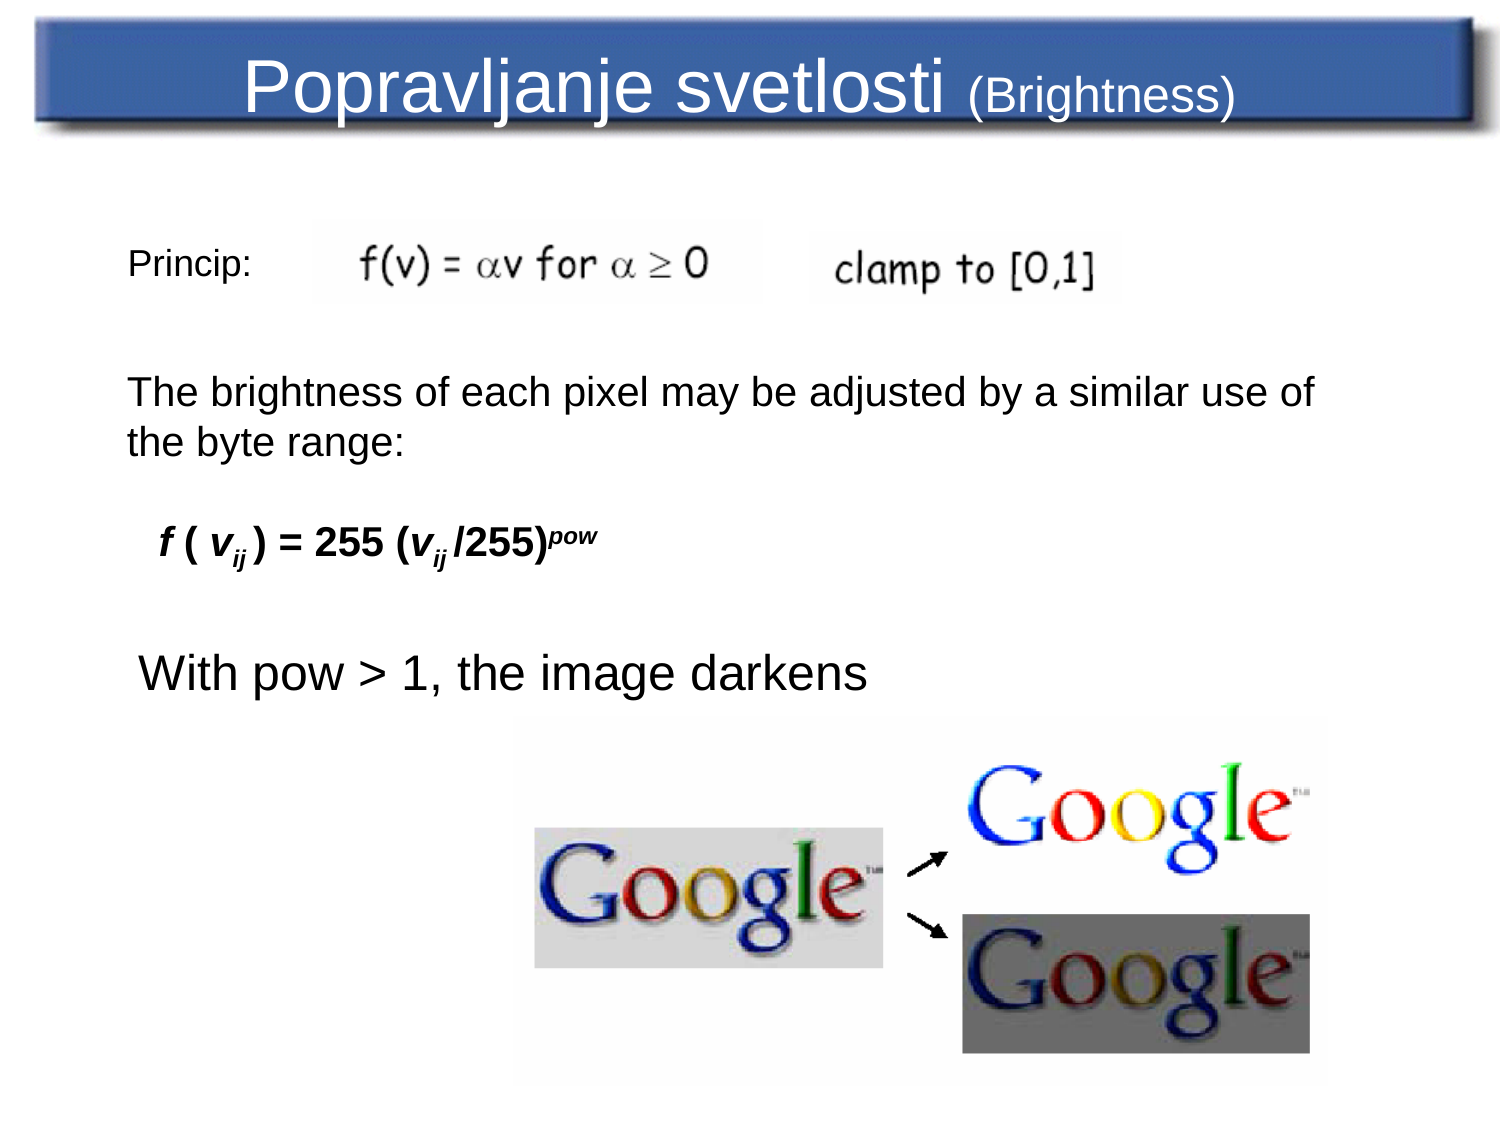

# Popravljanje svetlosti (Brightness)
Princip:
The brightness of each pixel may be adjusted by a similar use of the byte range:
 f ( vij ) = 255 (vij /255)pow
With pow > 1, the image darkens